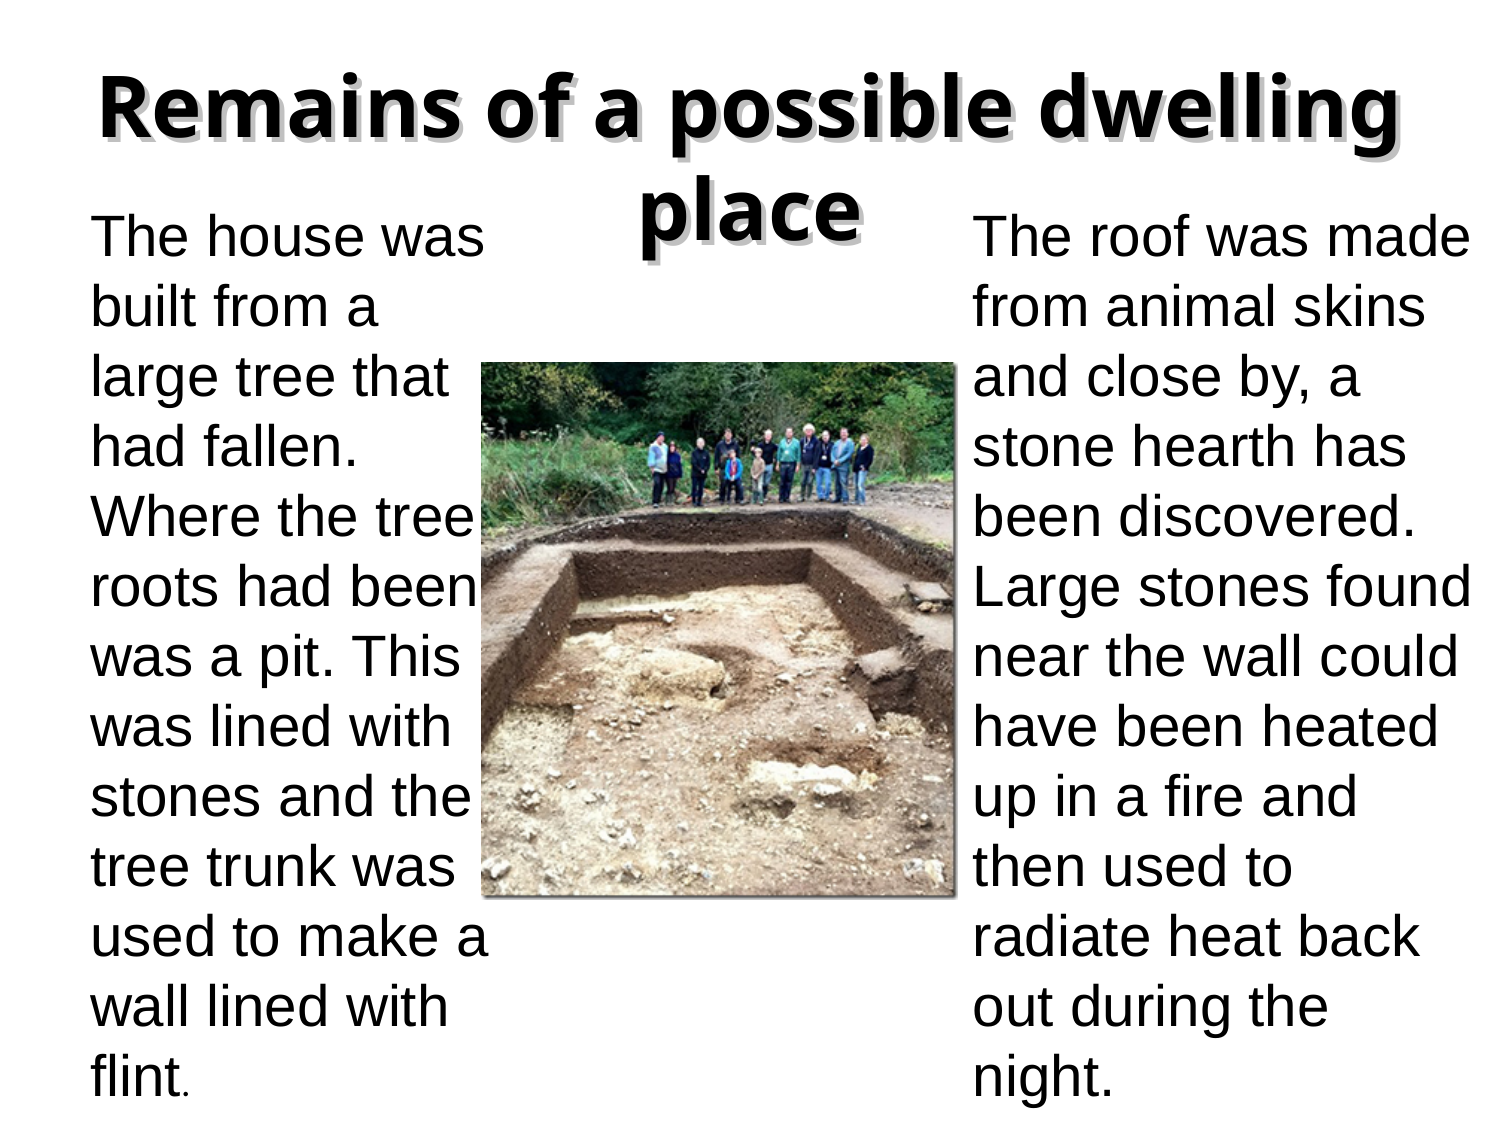

# Remains of a possible dwelling place
The house was built from a large tree that had fallen. Where the tree roots had been was a pit. This was lined with stones and the tree trunk was used to make a wall lined with flint.
The roof was made from animal skins and close by, a stone hearth has been discovered. Large stones found near the wall could have been heated up in a fire and then used to radiate heat back out during the night.